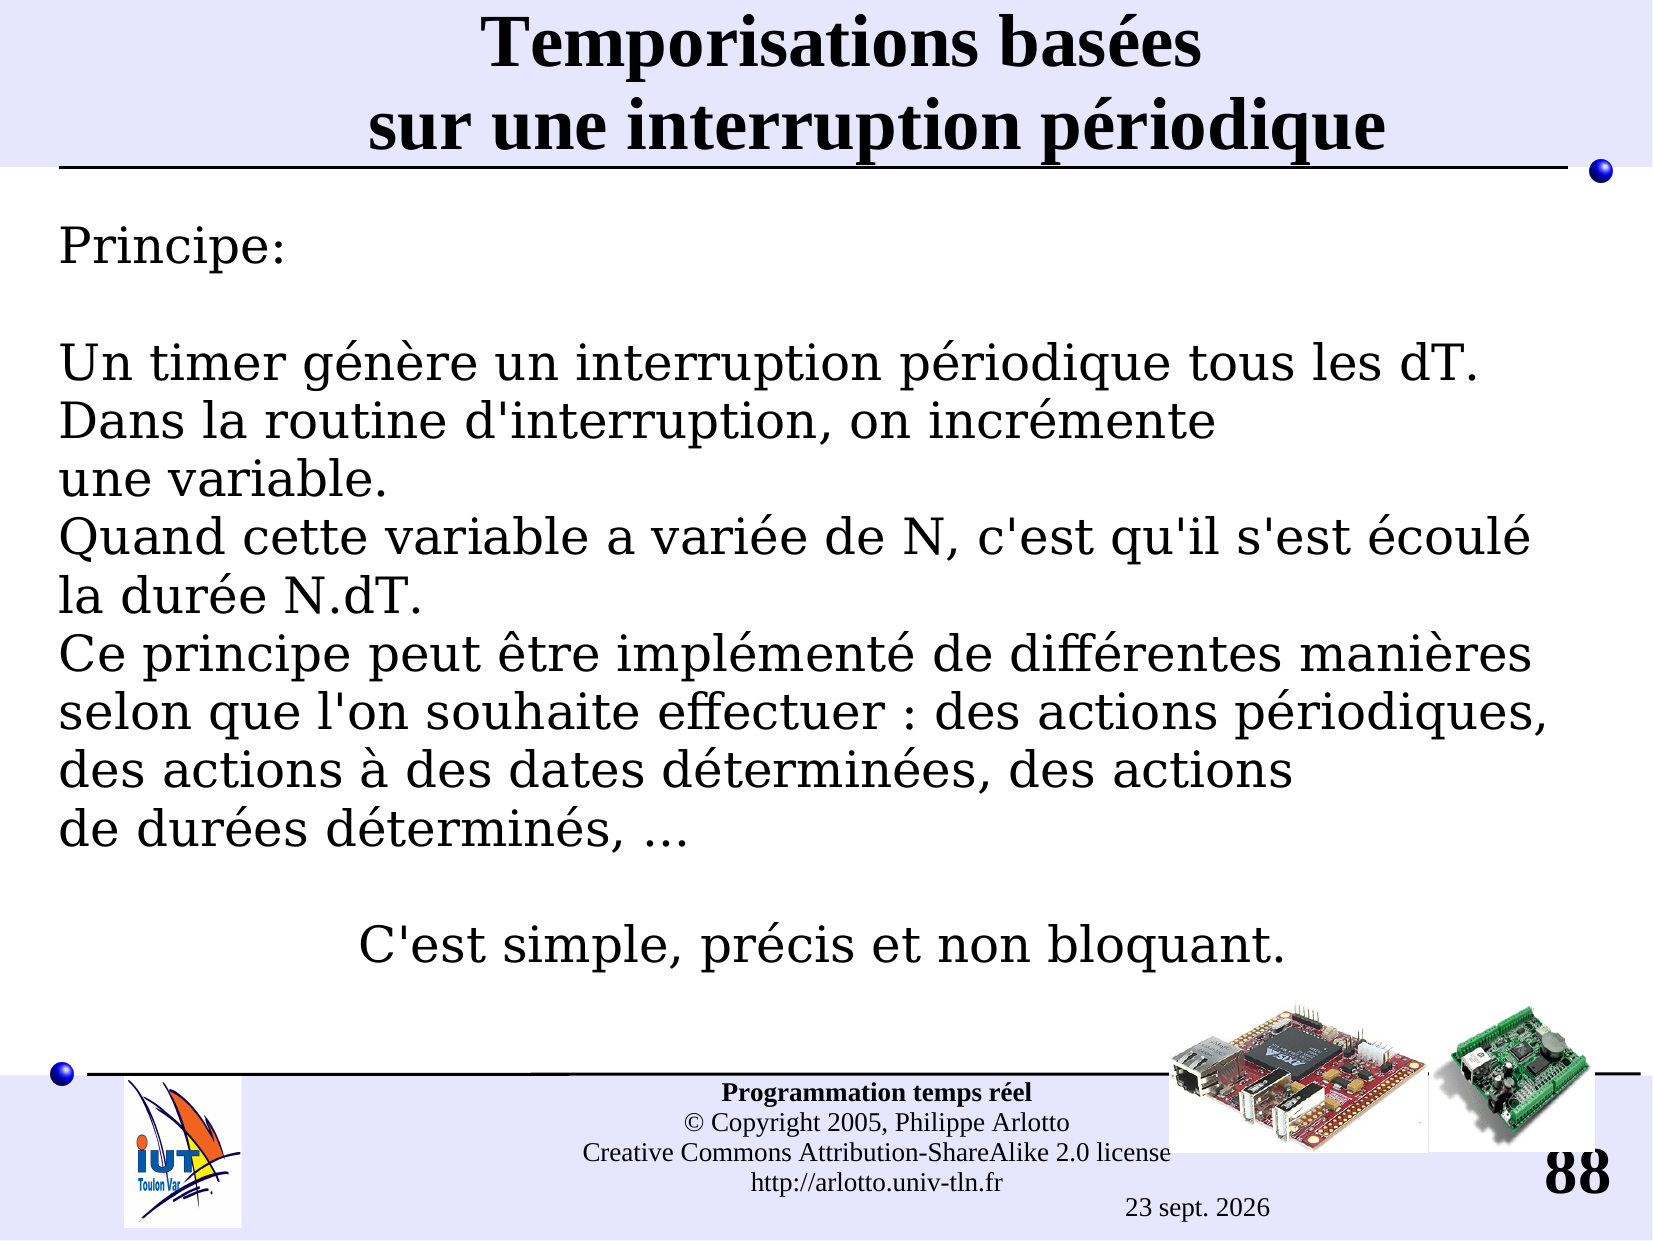

# Temporisations basées sur une interruption périodique
Principe:
Un timer génère un interruption périodique tous les dT.
Dans la routine d'interruption, on incrémente
une variable.
Quand cette variable a variée de N, c'est qu'il s'est écoulé
la durée N.dT.
Ce principe peut être implémenté de différentes manières
selon que l'on souhaite effectuer : des actions périodiques,
des actions à des dates déterminées, des actions
de durées déterminés, ...
				C'est simple, précis et non bloquant.